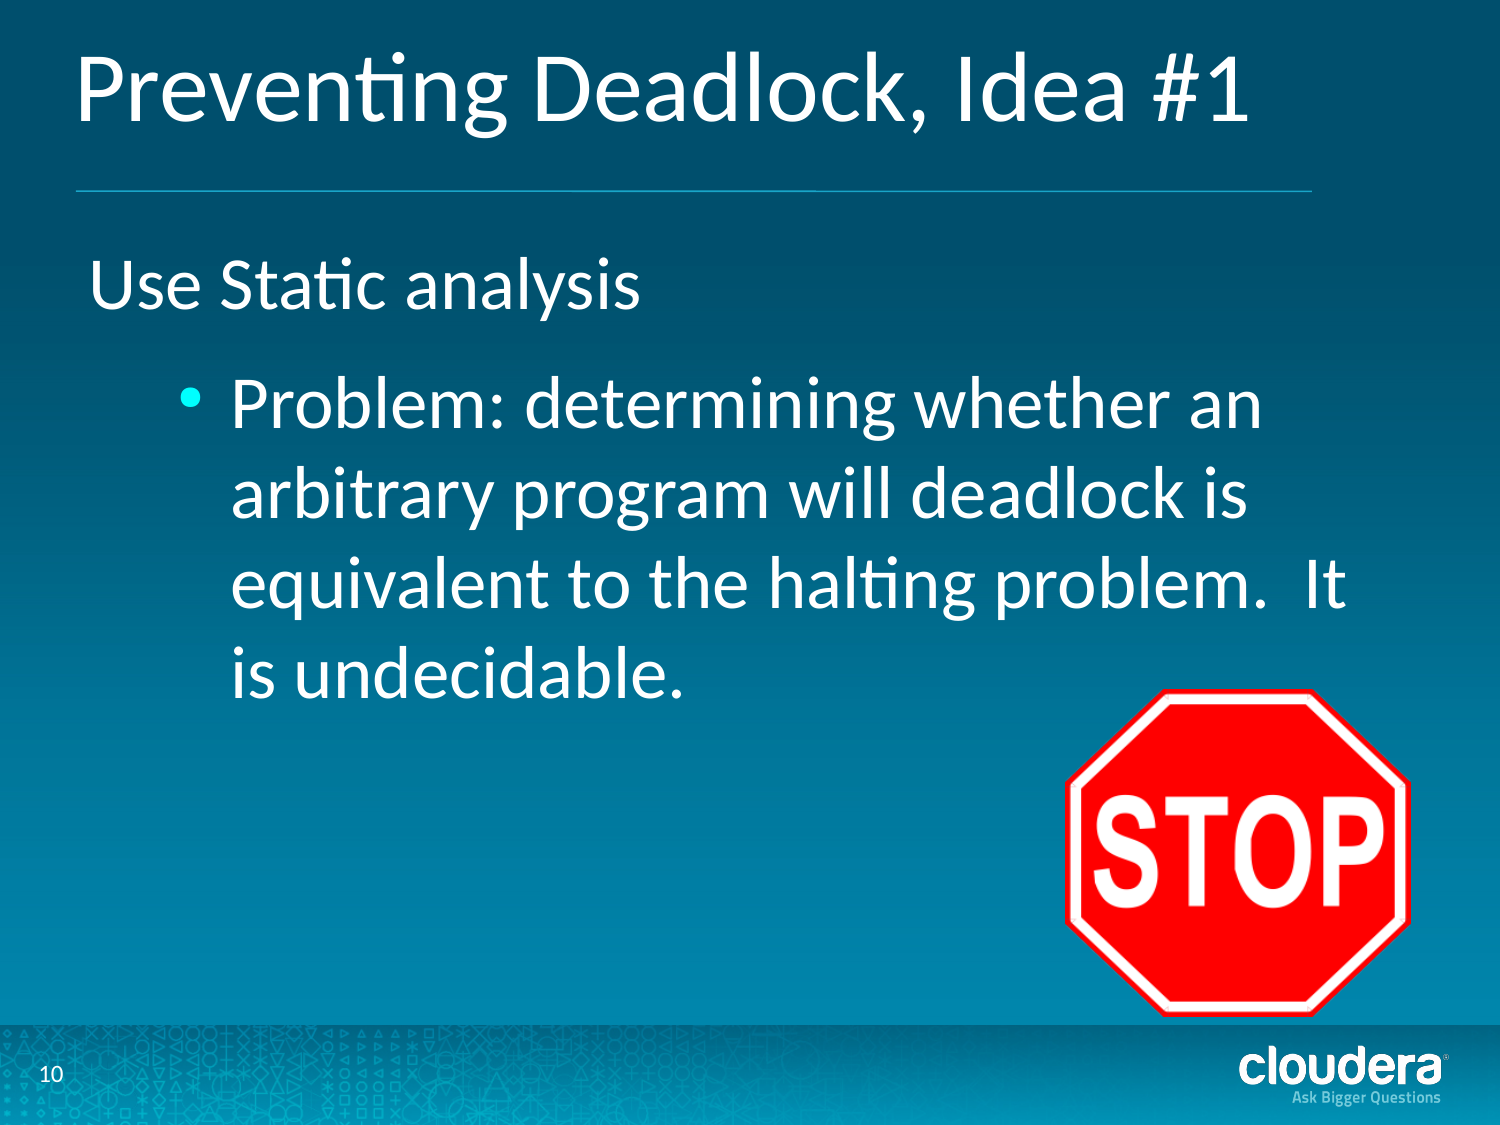

# Preventing Deadlock, Idea #1
Use Static analysis
Problem: determining whether an arbitrary program will deadlock is equivalent to the halting problem. It is undecidable.